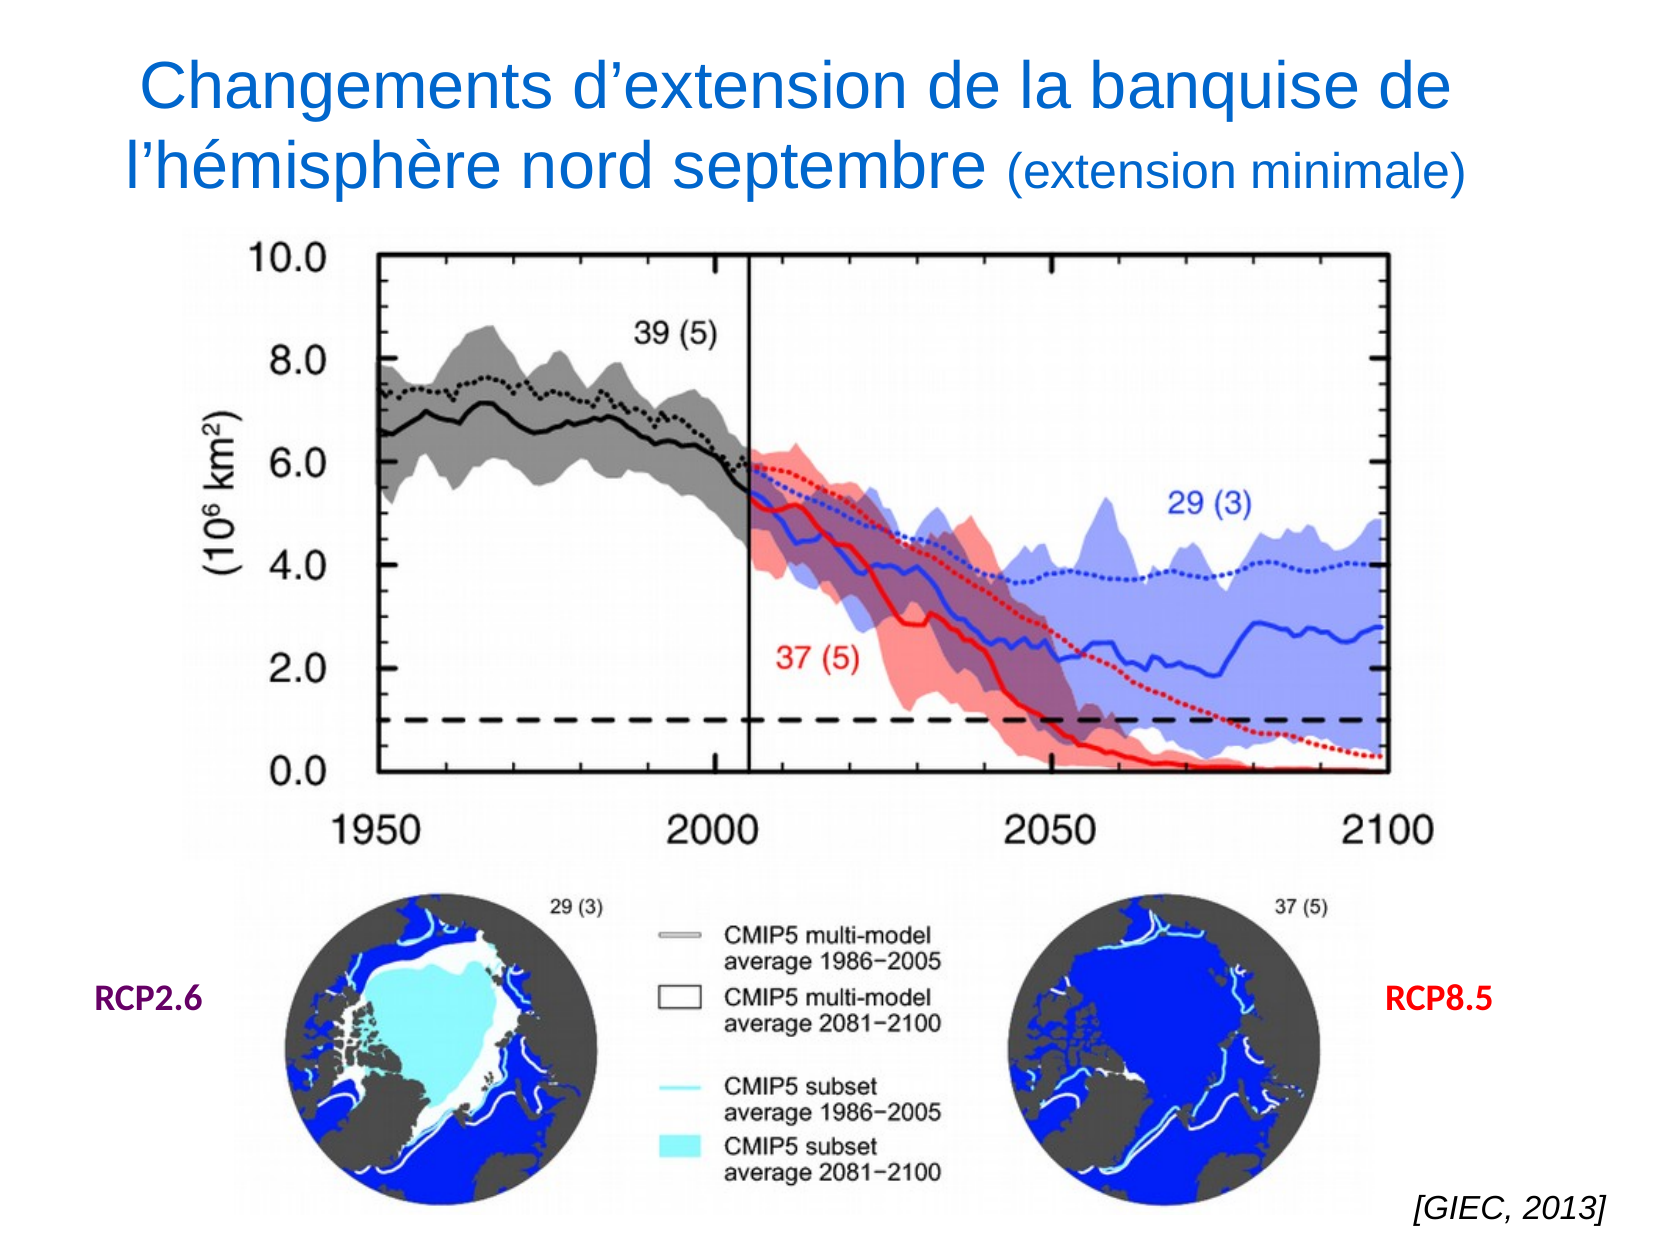

Changements d’extension de la banquise de l’hémisphère nord septembre (extension minimale)
RCP2.6
RCP8.5
[GIEC, 2013]